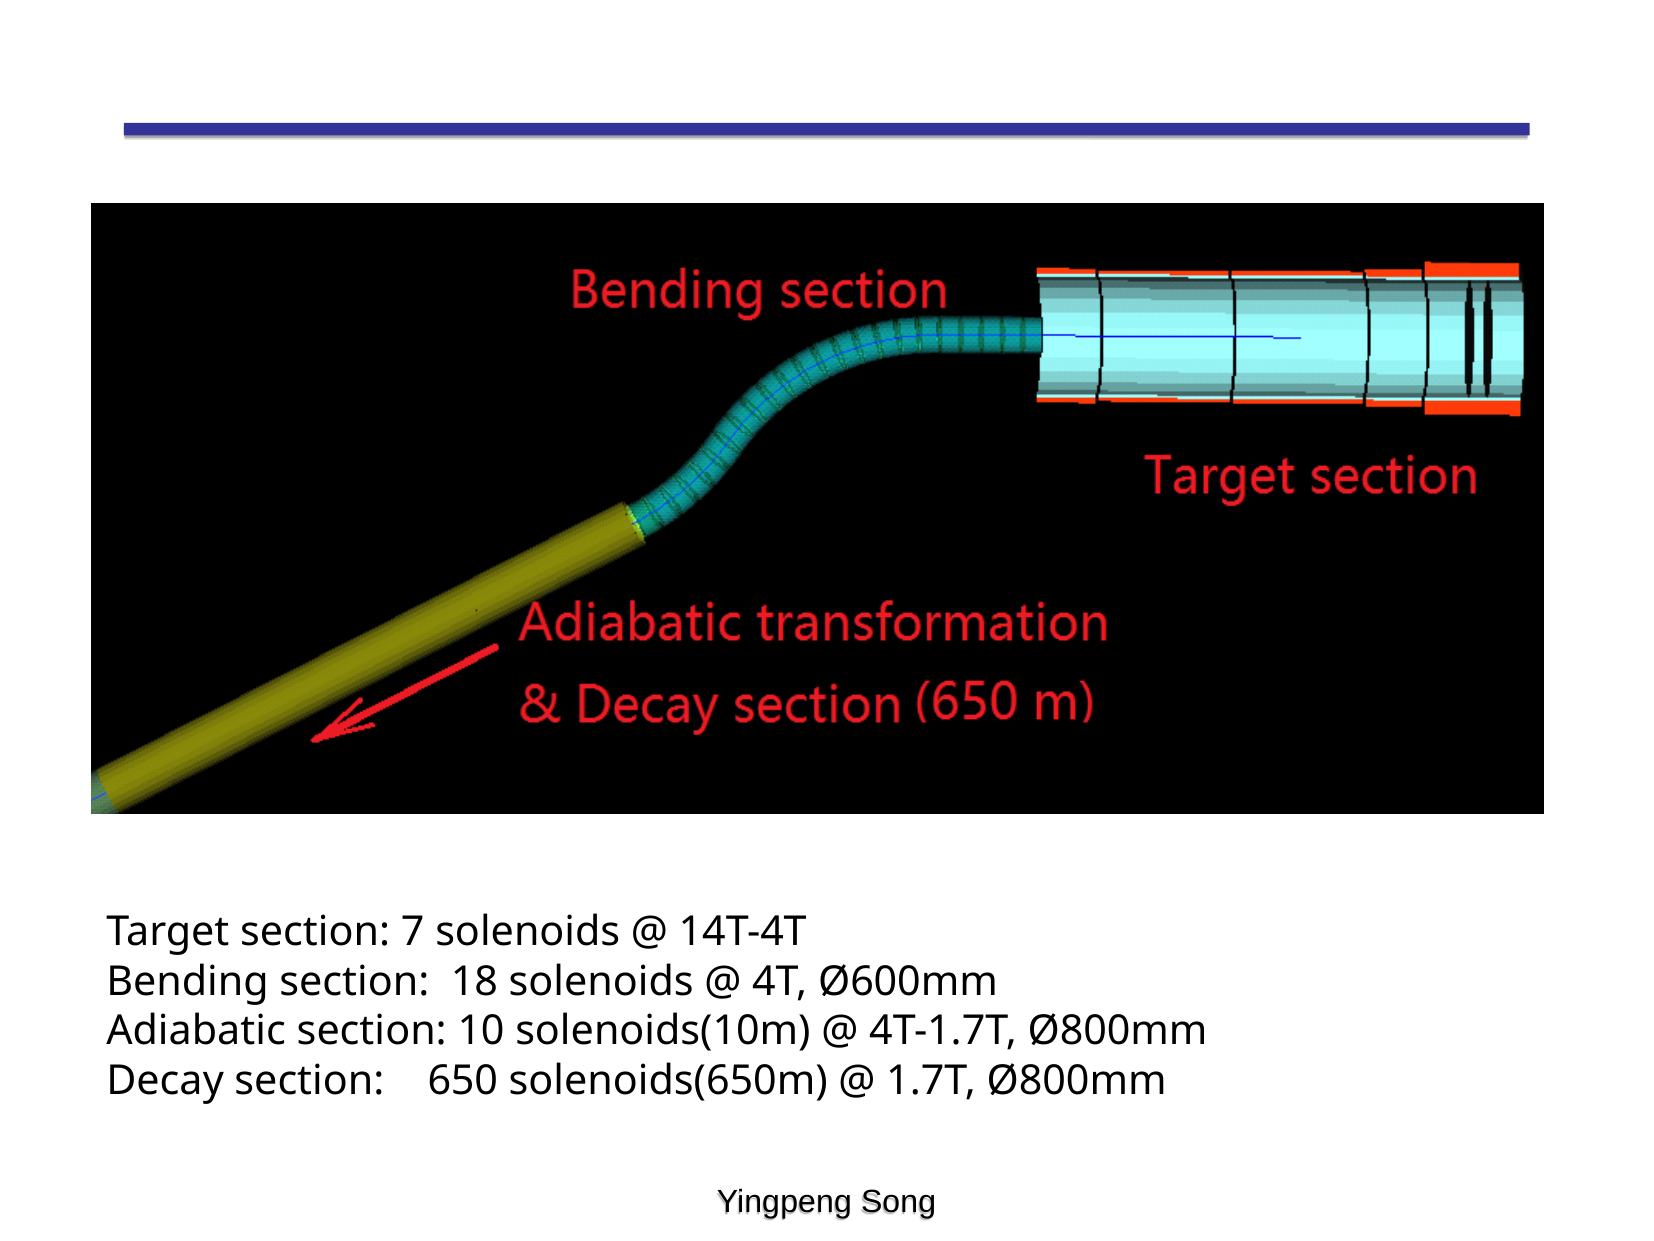

# Lattice structure of merge scenario
Target section: 7 solenoids @ 14T-4T
Bending section: 18 solenoids @ 4T, Ø600mm
Adiabatic section: 10 solenoids(10m) @ 4T-1.7T, Ø800mm
Decay section: 650 solenoids(650m) @ 1.7T, Ø800mm